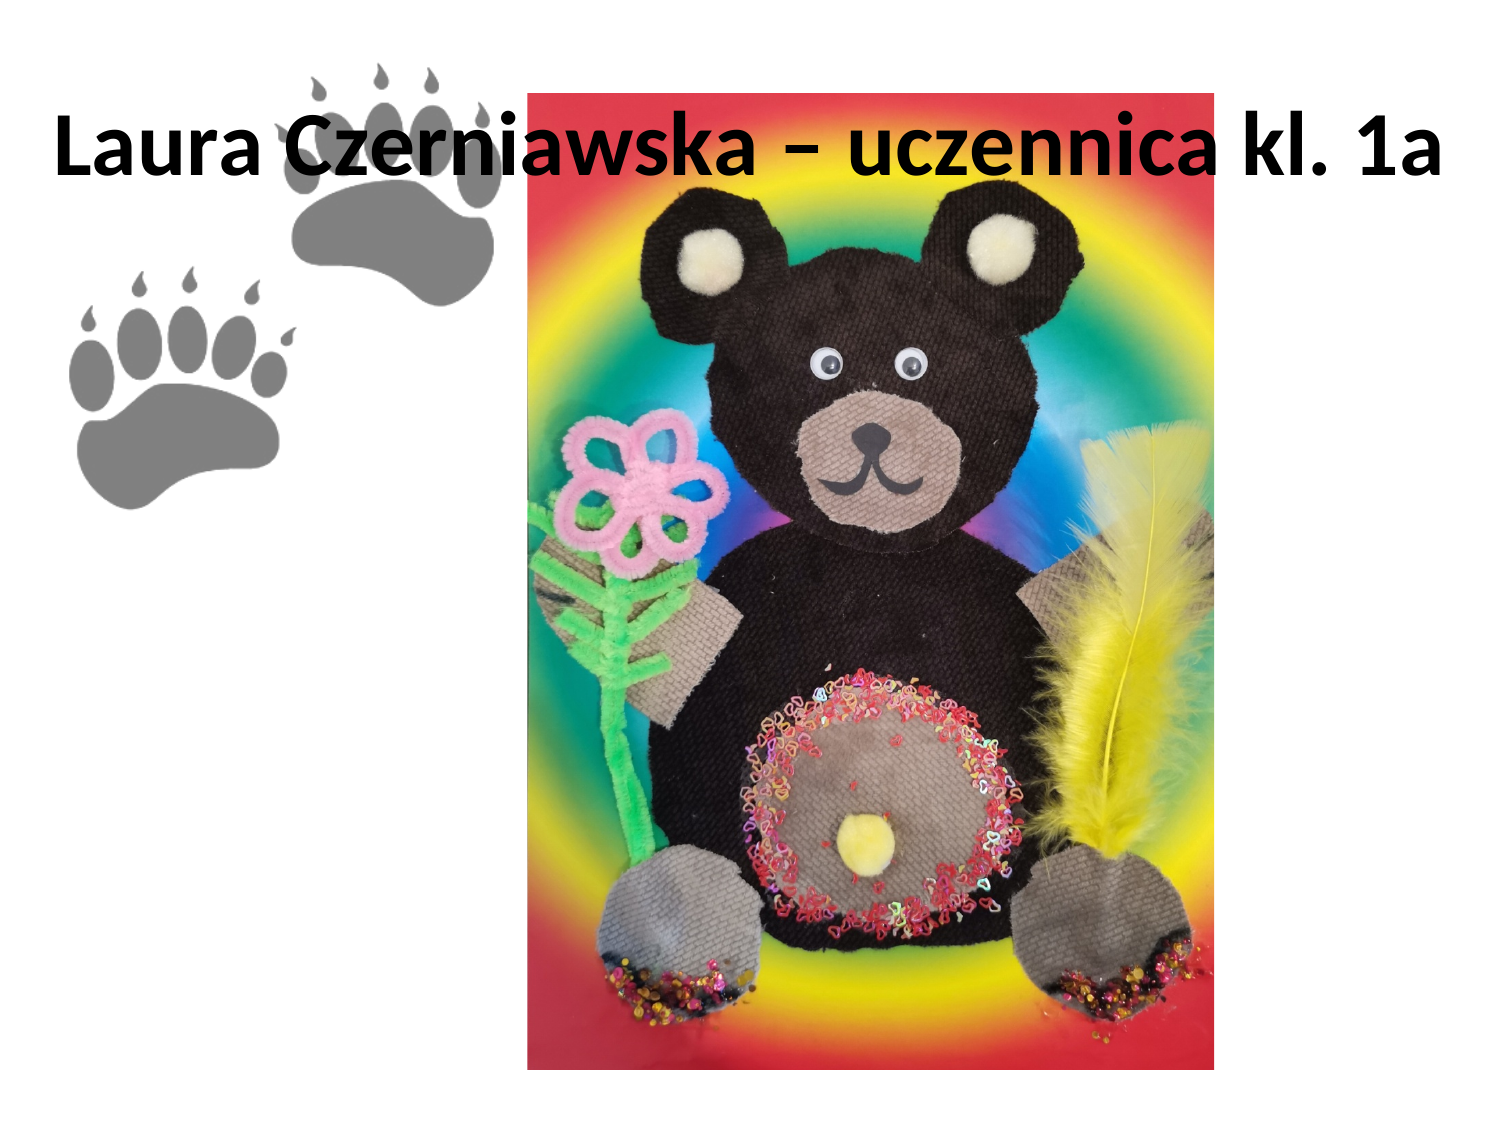

# Laura Czerniawska – uczennica kl. 1a